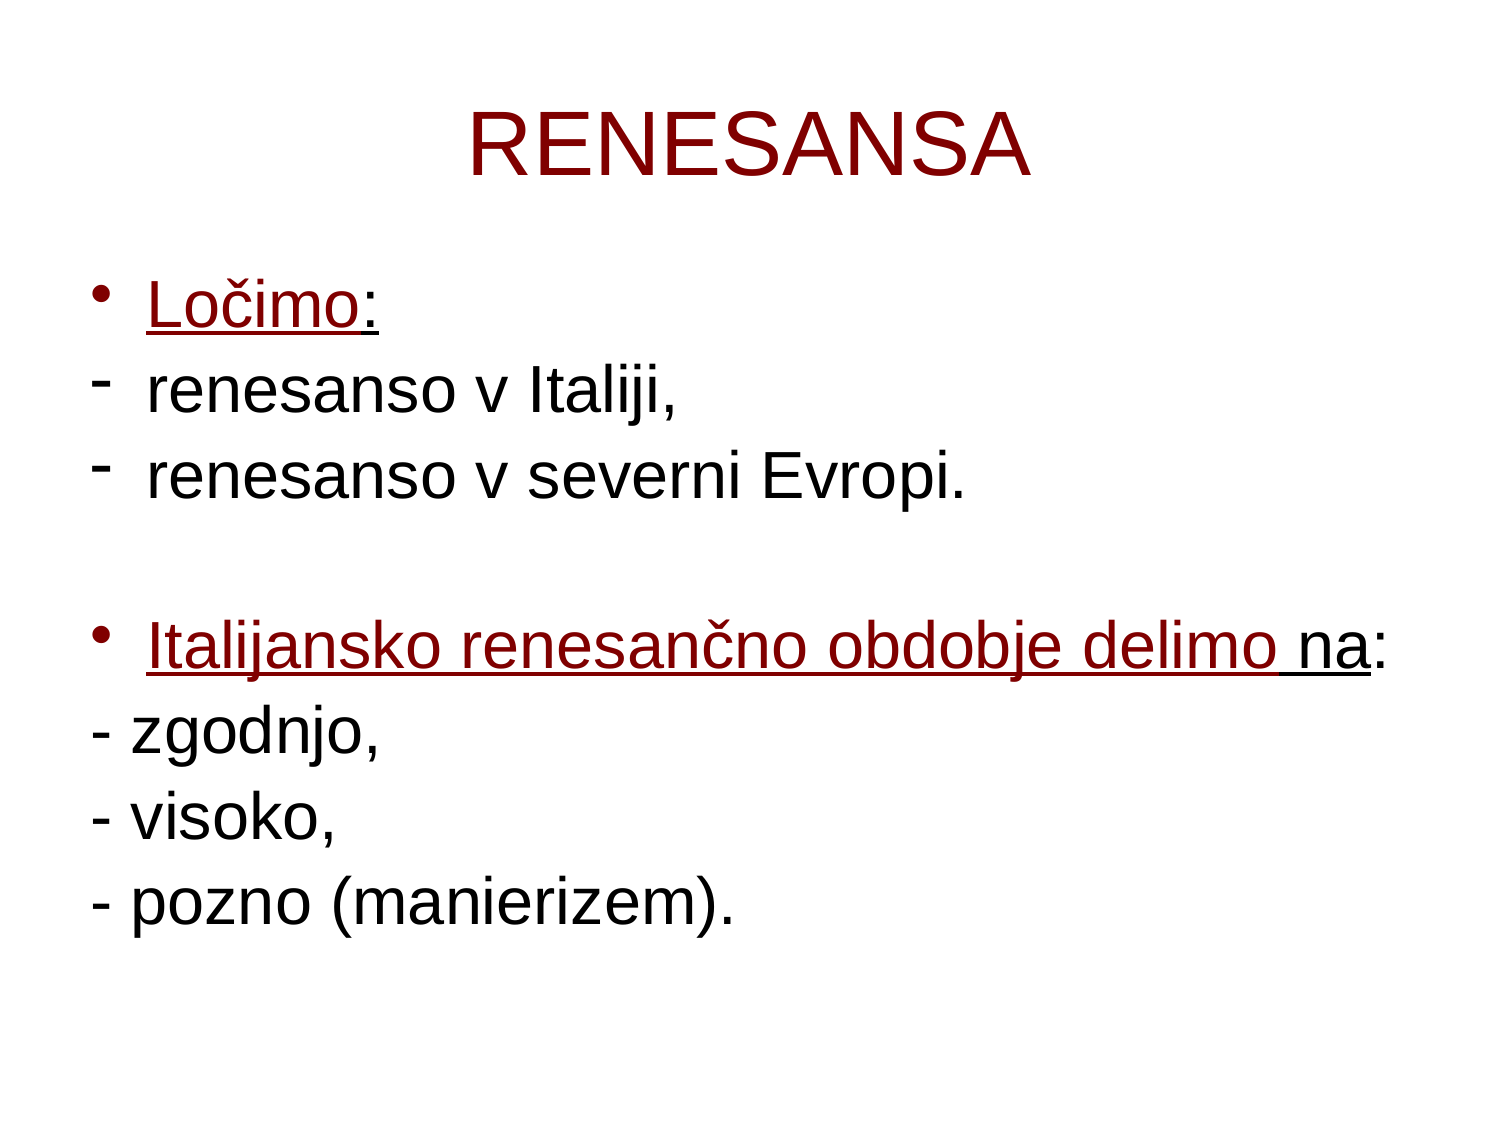

# RENESANSA
Ločimo:
renesanso v Italiji,
renesanso v severni Evropi.
Italijansko renesančno obdobje delimo na:
- zgodnjo,
- visoko,
- pozno (manierizem).